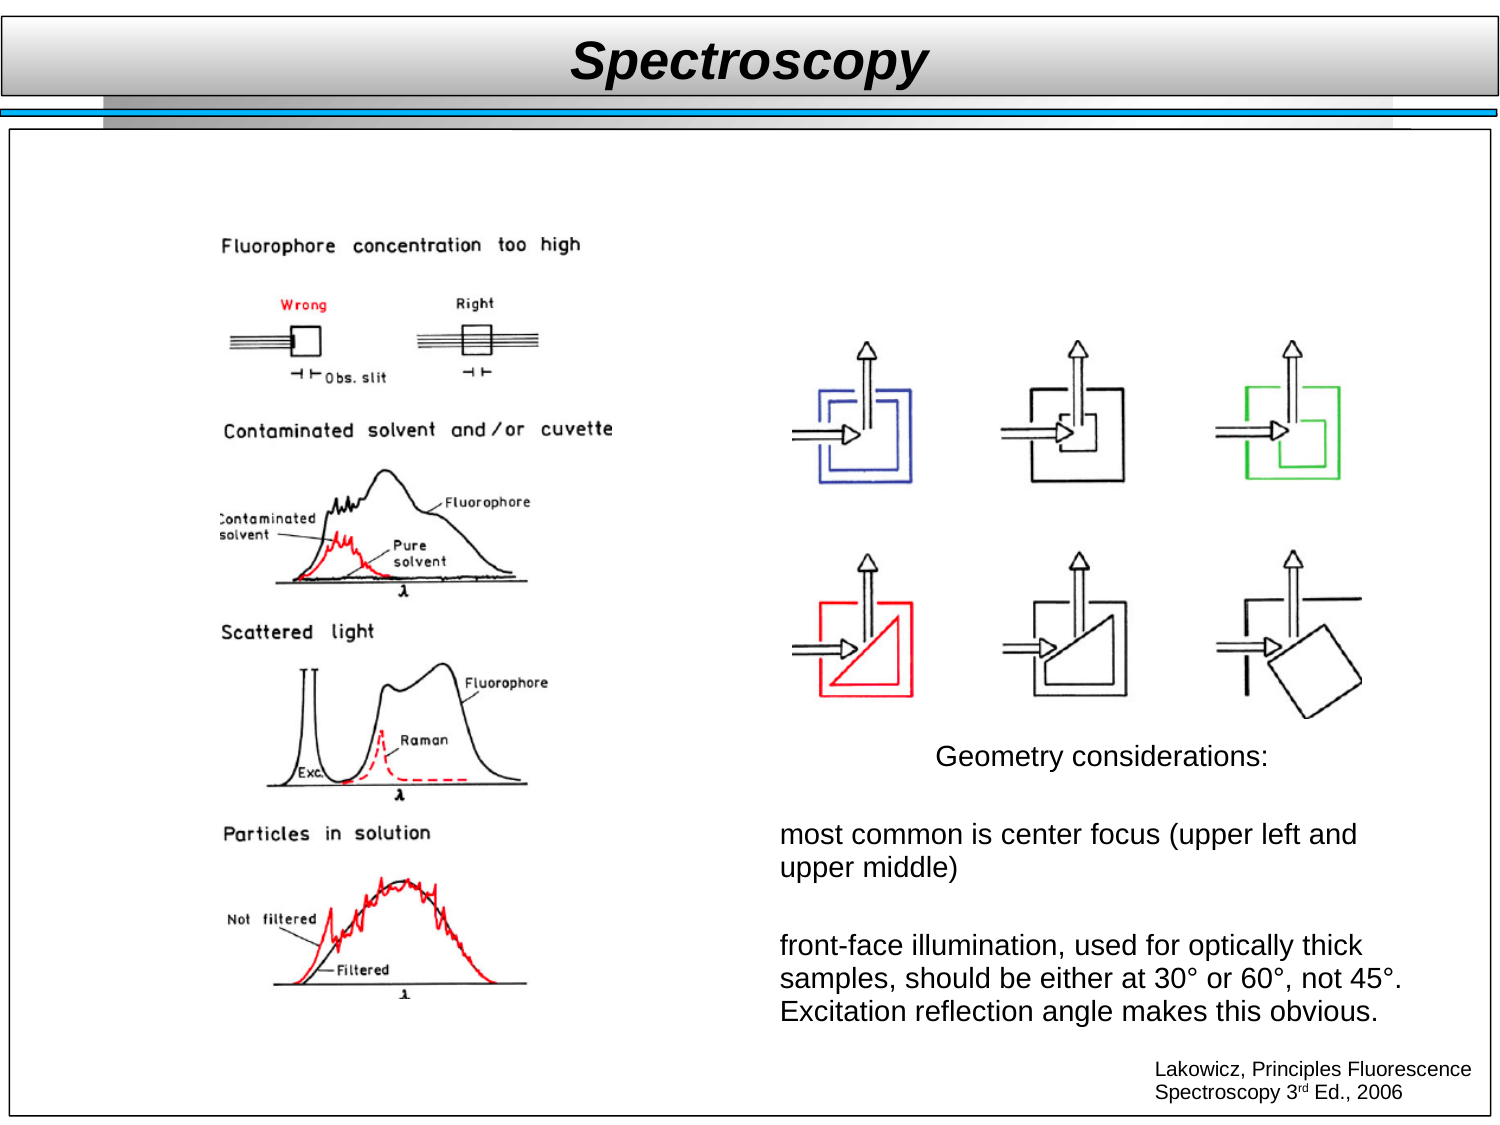

Spectroscopy
 		 Geometry considerations:
most common is center focus (upper left and upper middle)
front-face illumination, used for optically thick samples, should be either at 30° or 60°, not 45°. Excitation reflection angle makes this obvious.
Lakowicz, Principles Fluorescence Spectroscopy 3rd Ed., 2006